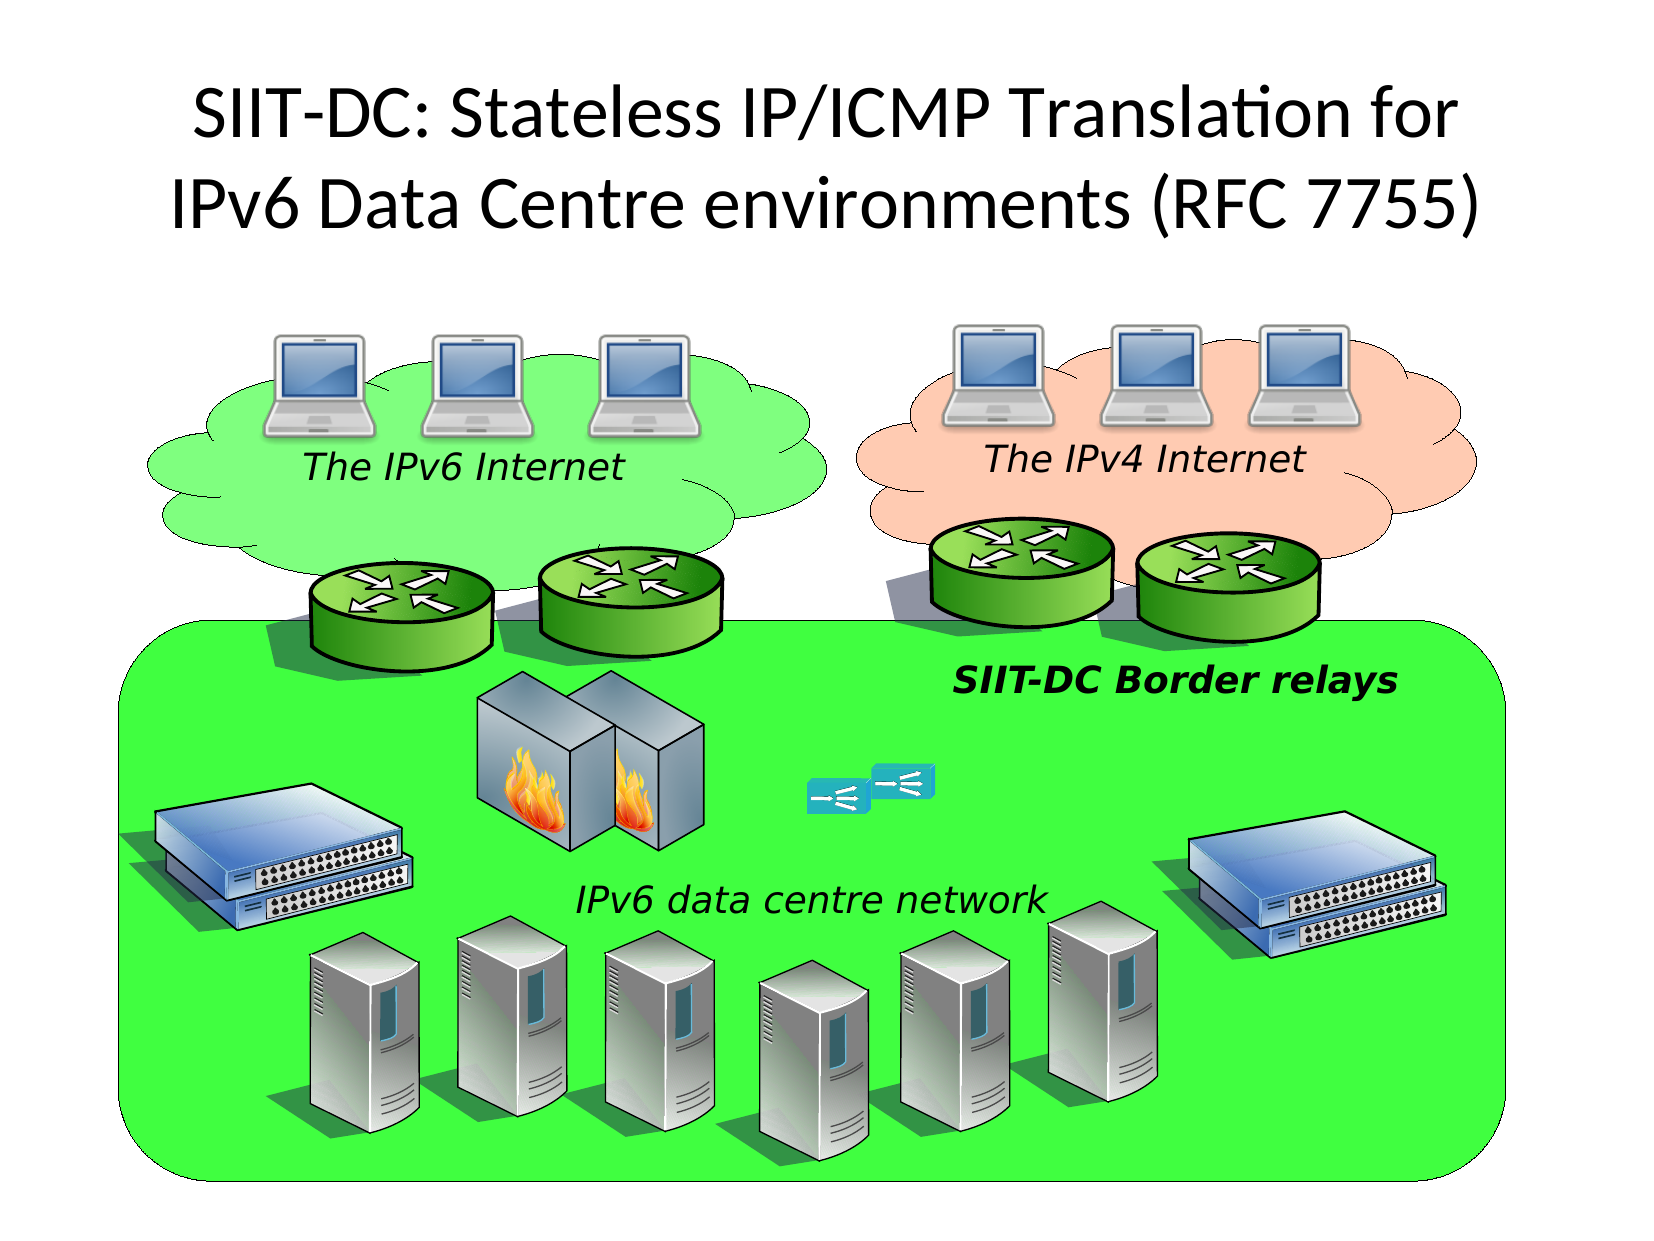

# SIIT-DC: Stateless IP/ICMP Translation for IPv6 Data Centre environments (RFC 7755)
The IPv4 Internet
The IPv6 Internet
IPv6 data centre network
SIIT-DC Border relays